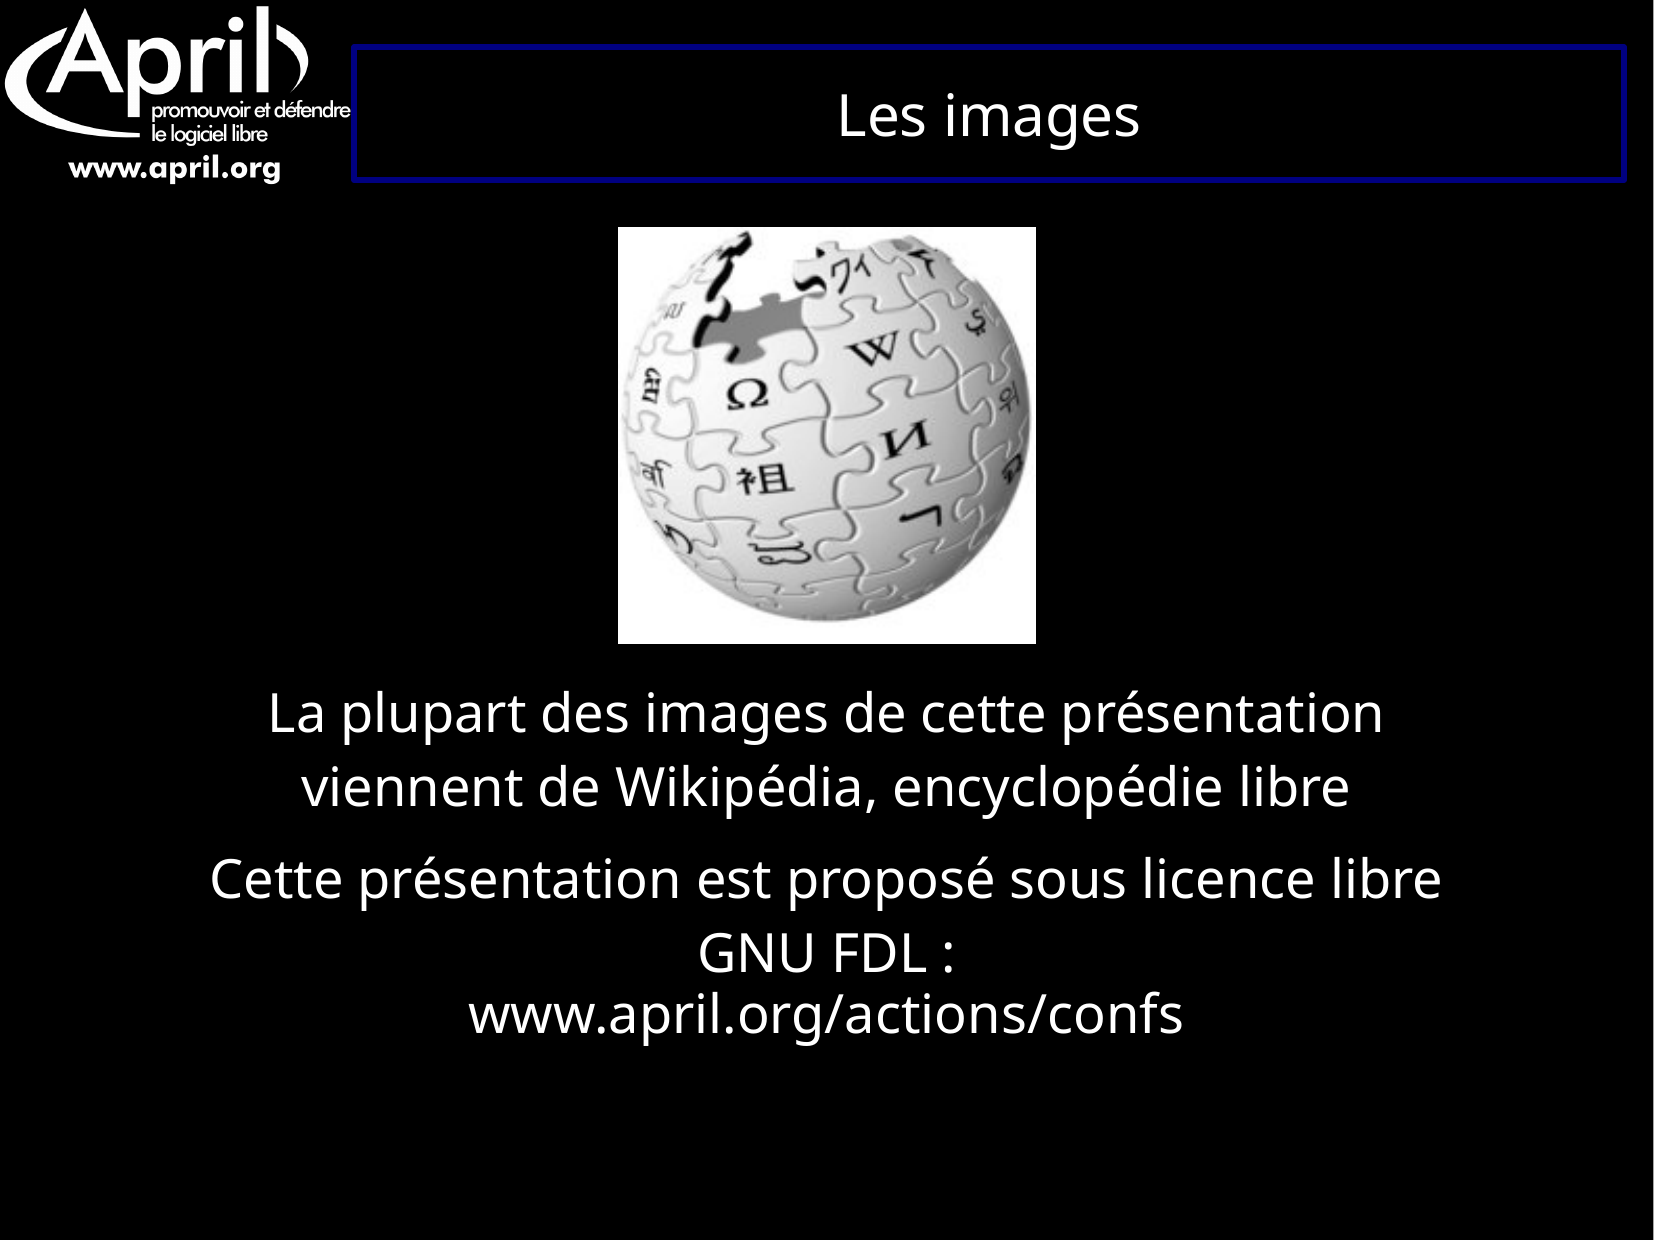

# Les images
La plupart des images de cette présentation viennent de Wikipédia, encyclopédie libre
Cette présentation est proposé sous licence libre GNU FDL :
www.april.org/actions/confs